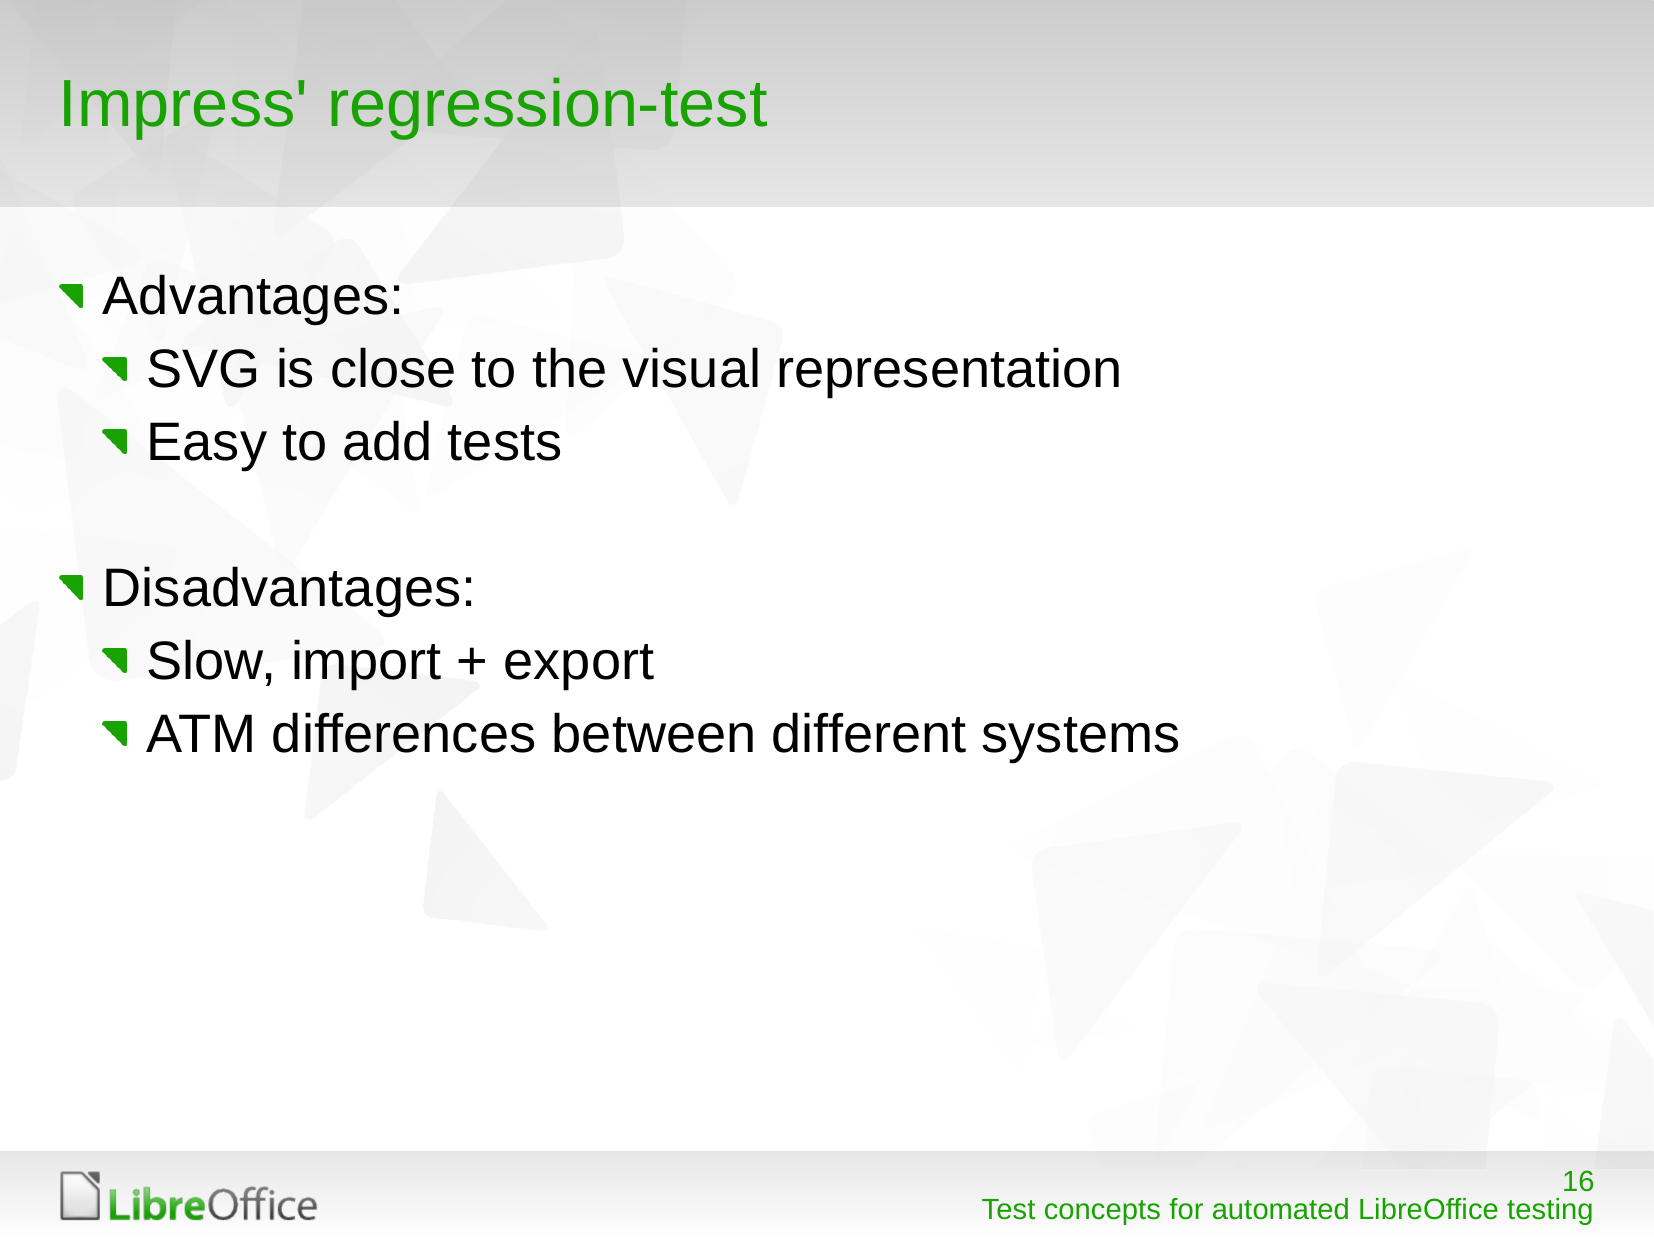

# Impress' regression-test
Advantages:
SVG is close to the visual representation
Easy to add tests
Disadvantages:
Slow, import + export
ATM differences between different systems
16
Test concepts for automated LibreOffice testing